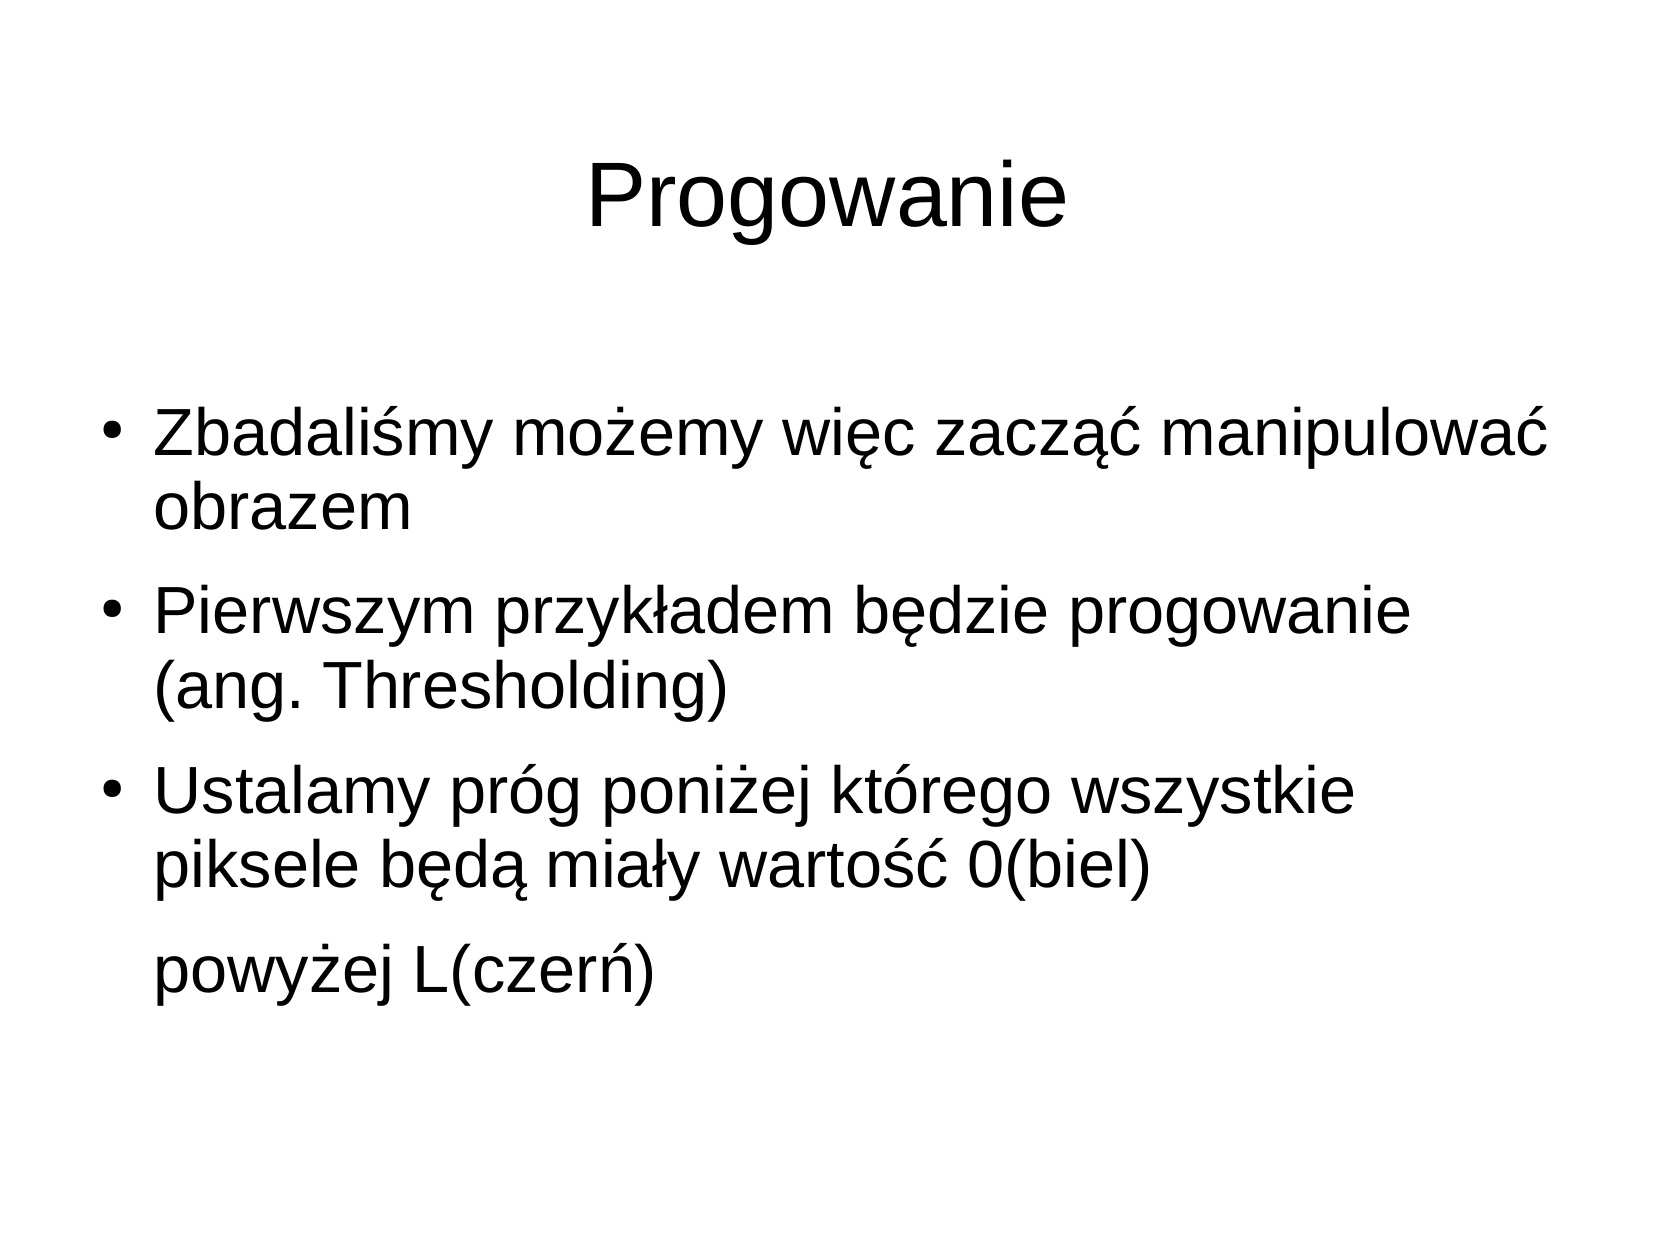

# Progowanie
Zbadaliśmy możemy więc zacząć manipulować obrazem
Pierwszym przykładem będzie progowanie (ang. Thresholding)
Ustalamy próg poniżej którego wszystkie piksele będą miały wartość 0(biel)
powyżej L(czerń)